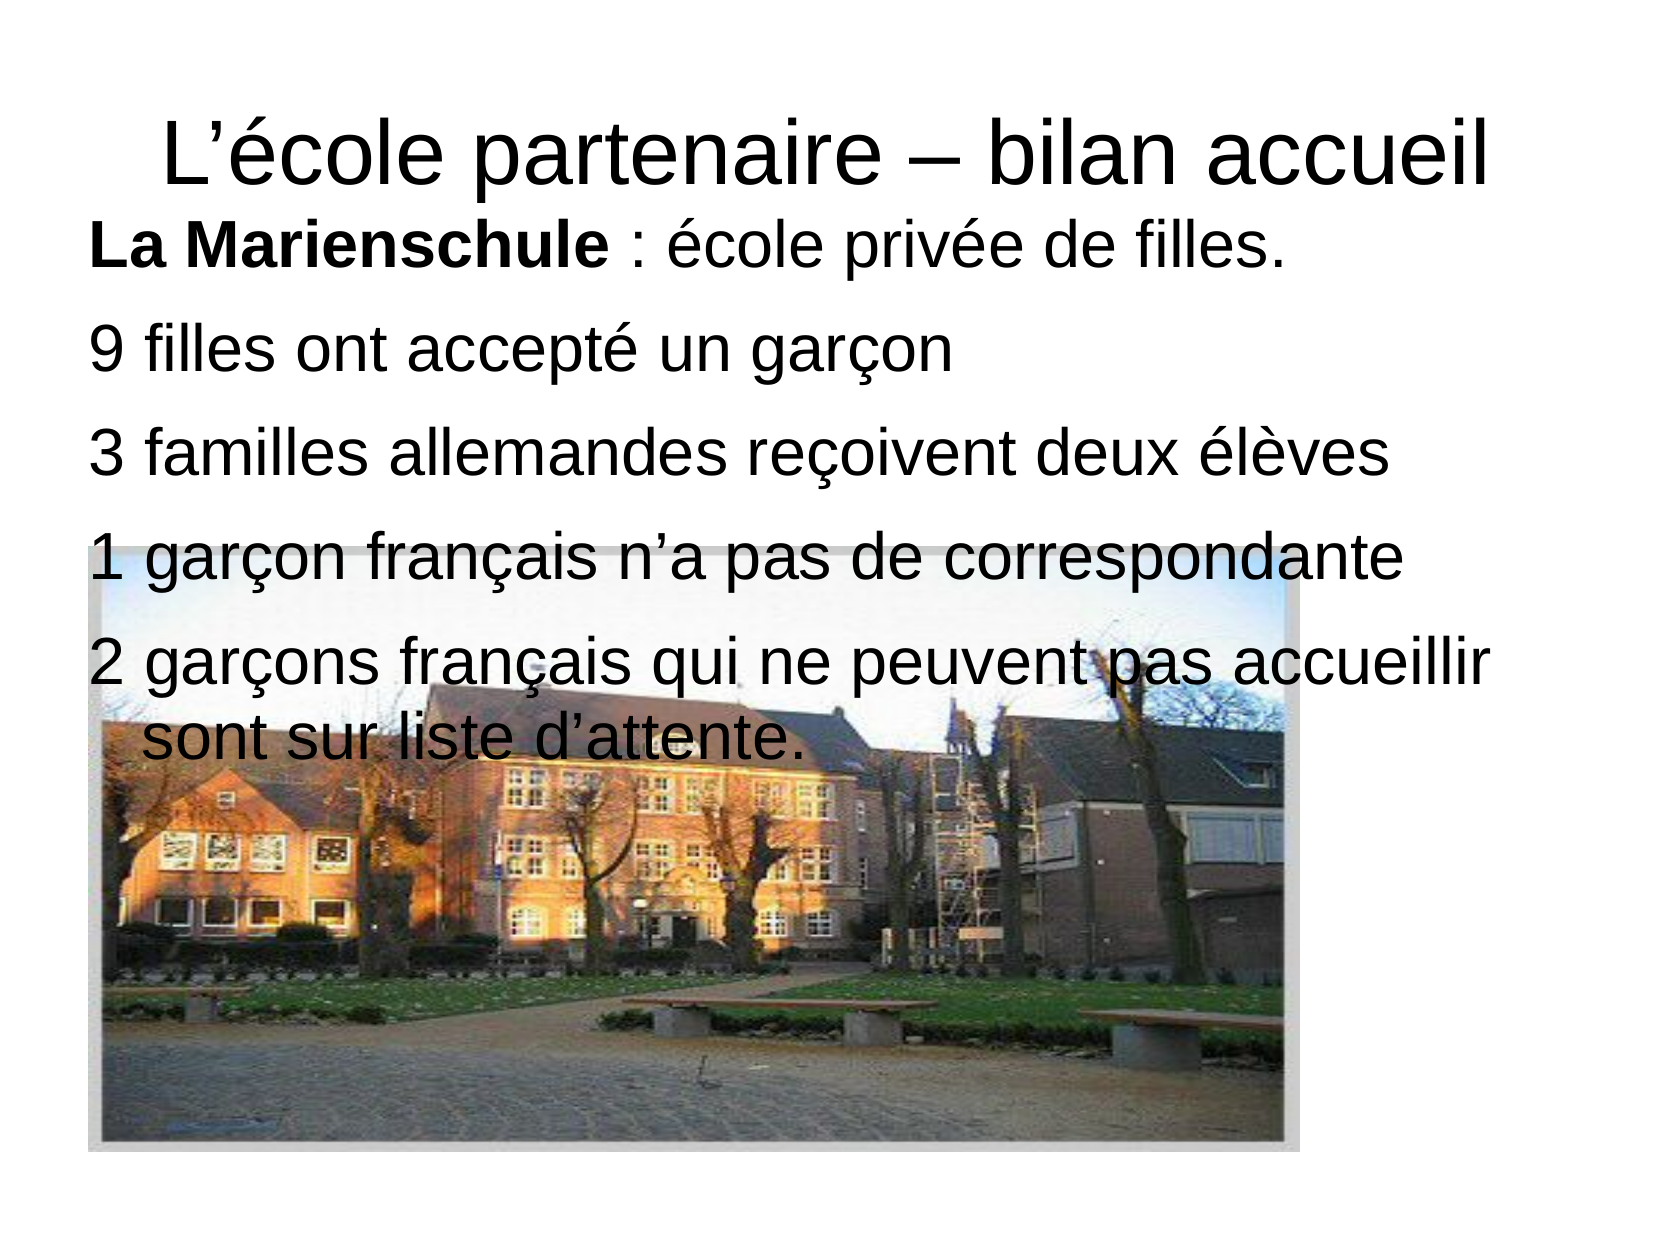

# L’école partenaire – bilan accueil
La Marienschule : école privée de filles.
9 filles ont accepté un garçon
3 familles allemandes reçoivent deux élèves
1 garçon français n’a pas de correspondante
2 garçons français qui ne peuvent pas accueillir sont sur liste d’attente.